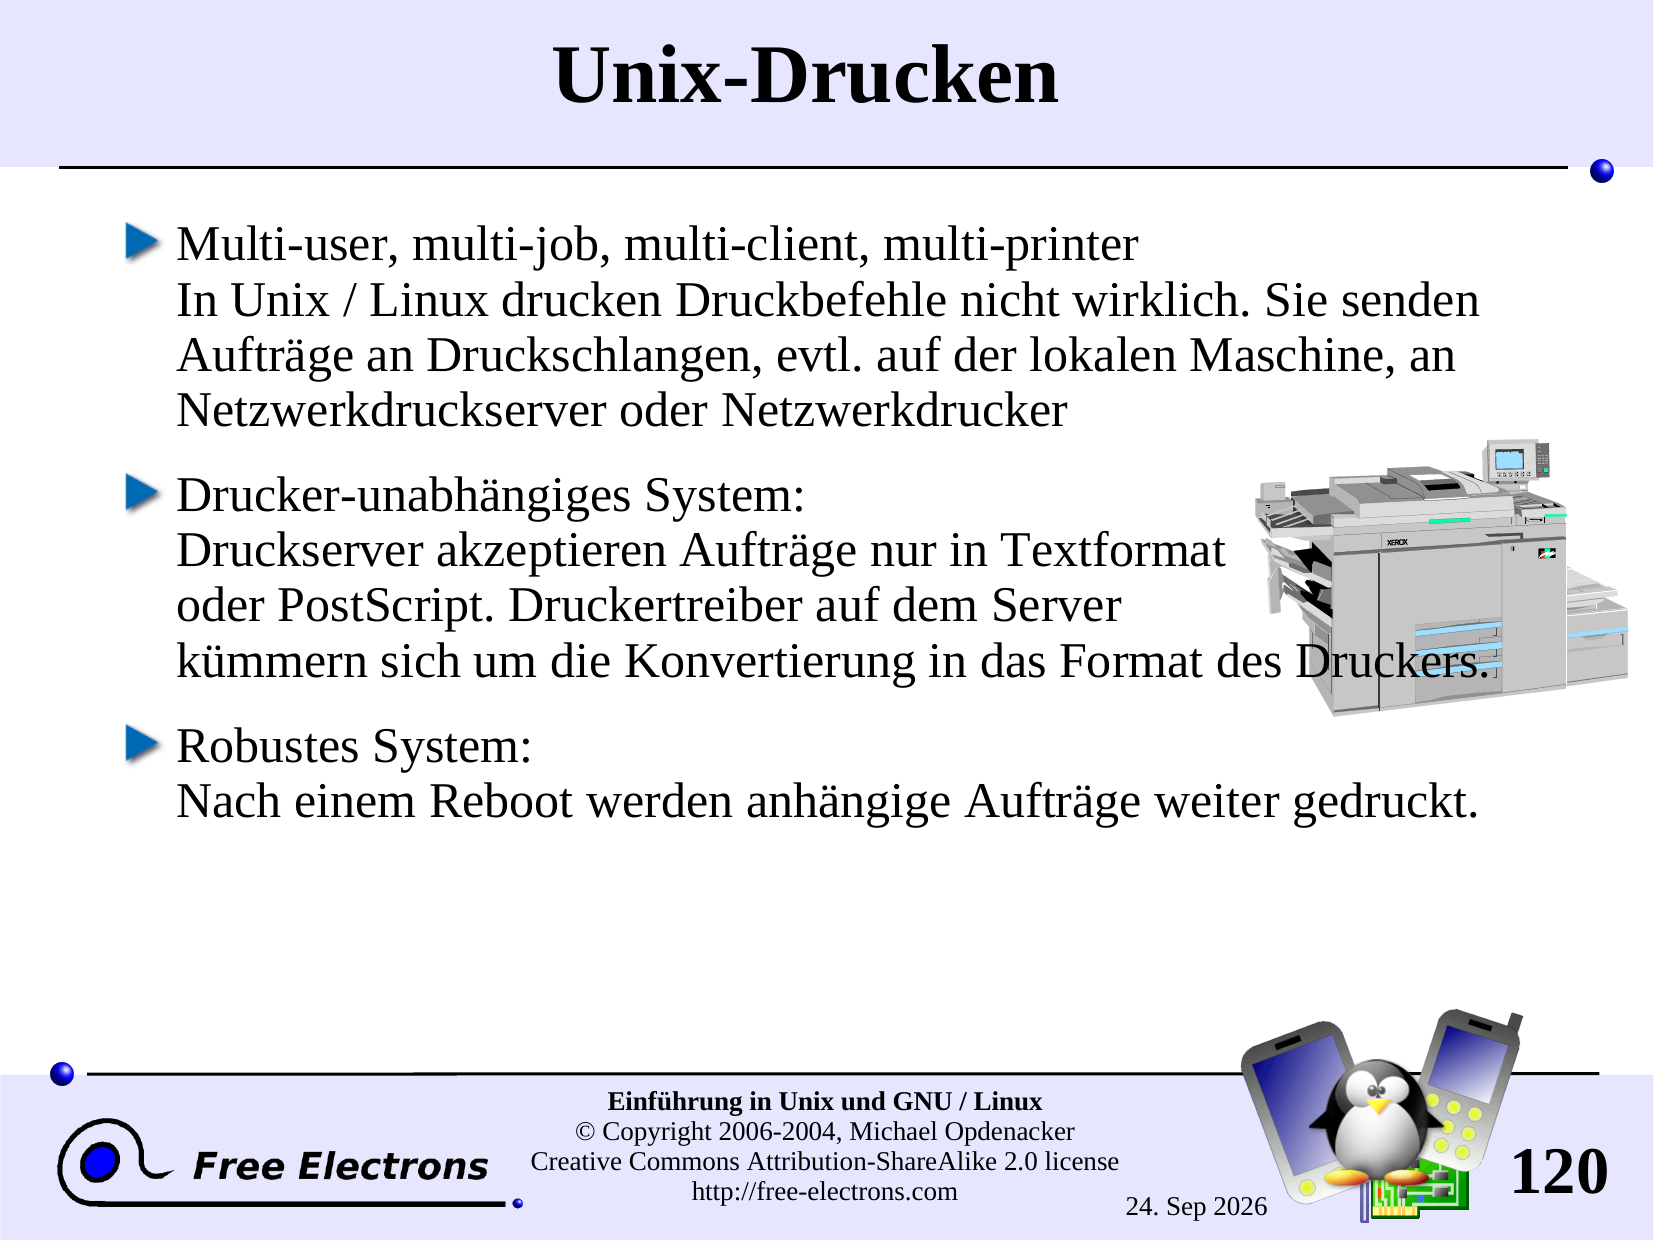

# Unix-Drucken
Multi-user, multi-job, multi-client, multi-printer
In Unix / Linux drucken Druckbefehle nicht wirklich. Sie senden Aufträge an Druckschlangen, evtl. auf der lokalen Maschine, an Netzwerkdruckserver oder Netzwerkdrucker
Drucker-unabhängiges System:
Druckserver akzeptieren Aufträge nur in Textformat
oder PostScript. Druckertreiber auf dem Server
kümmern sich um die Konvertierung in das Format des Druckers.
Robustes System:
Nach einem Reboot werden anhängige Aufträge weiter gedruckt.